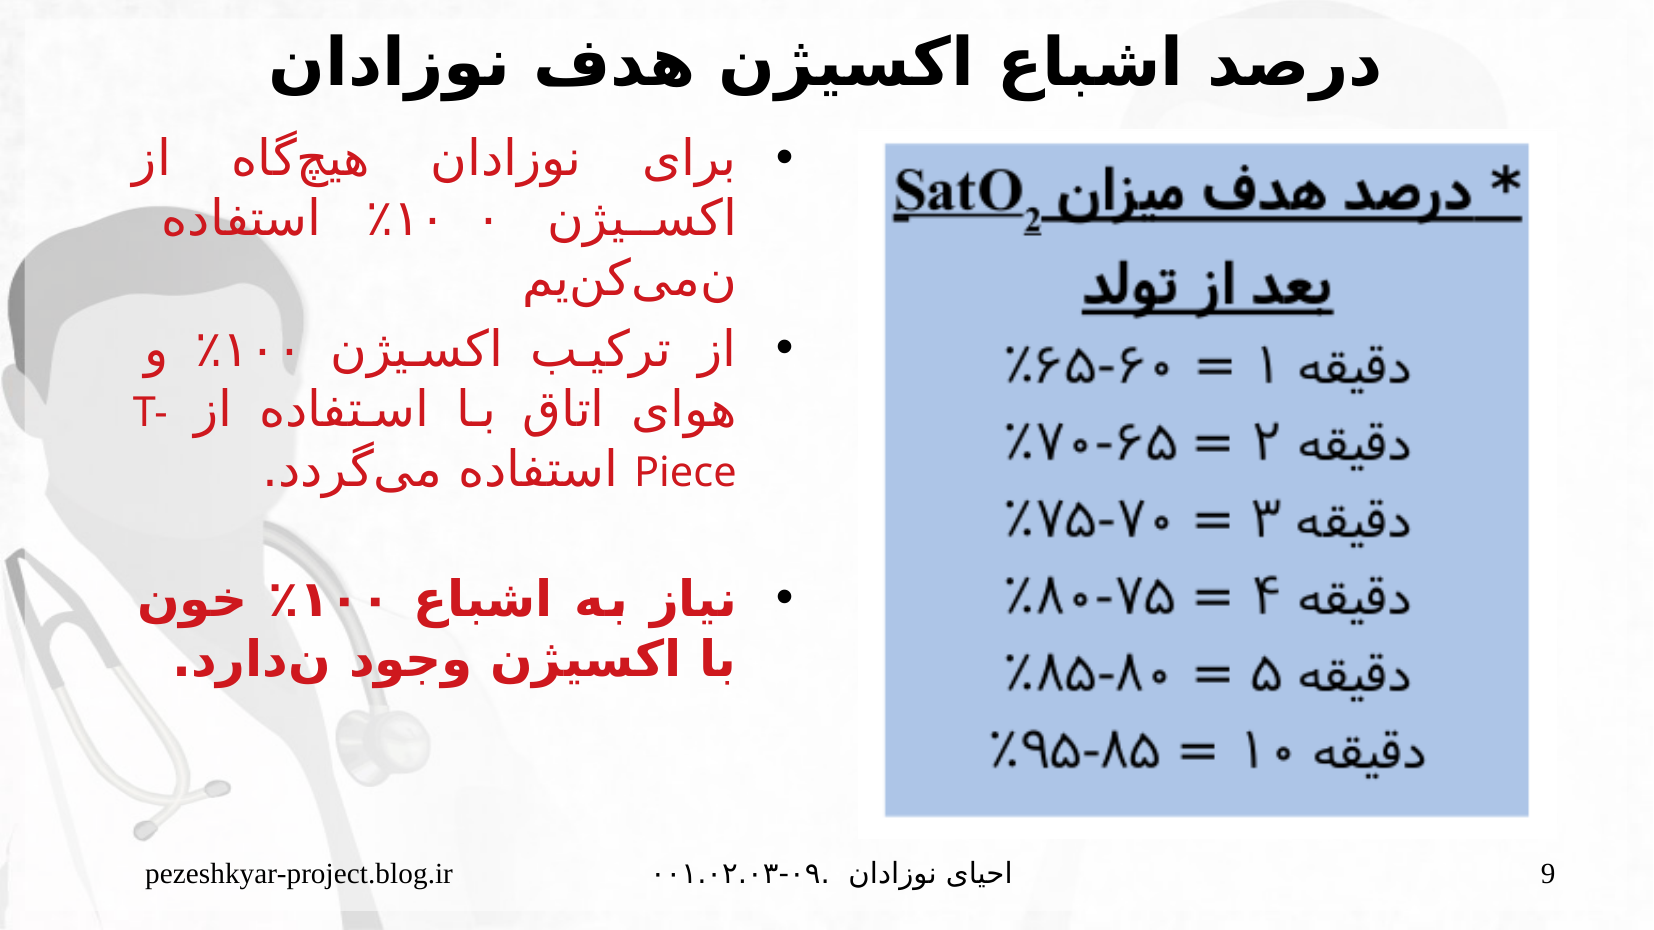

# درصد اشباع اکسیژن هدف نوزادان
برای نوزادان هیچ‌گاه از اکسیژن ۱۰۰٪ استفاده ن‌می‌کن‌یم
از ترکیب اکسیژن ۱۰۰٪ و هوای اتاق با استفاده از T-Piece استفاده می‌گردد.
نیاز به اشباع ۱۰۰٪ خون با اکسیژن وجود ن‌دارد.
pezeshkyar-project.blog.ir
۰۰۱.۰۲.۰۳-۰۹. احیای نوزادان
9